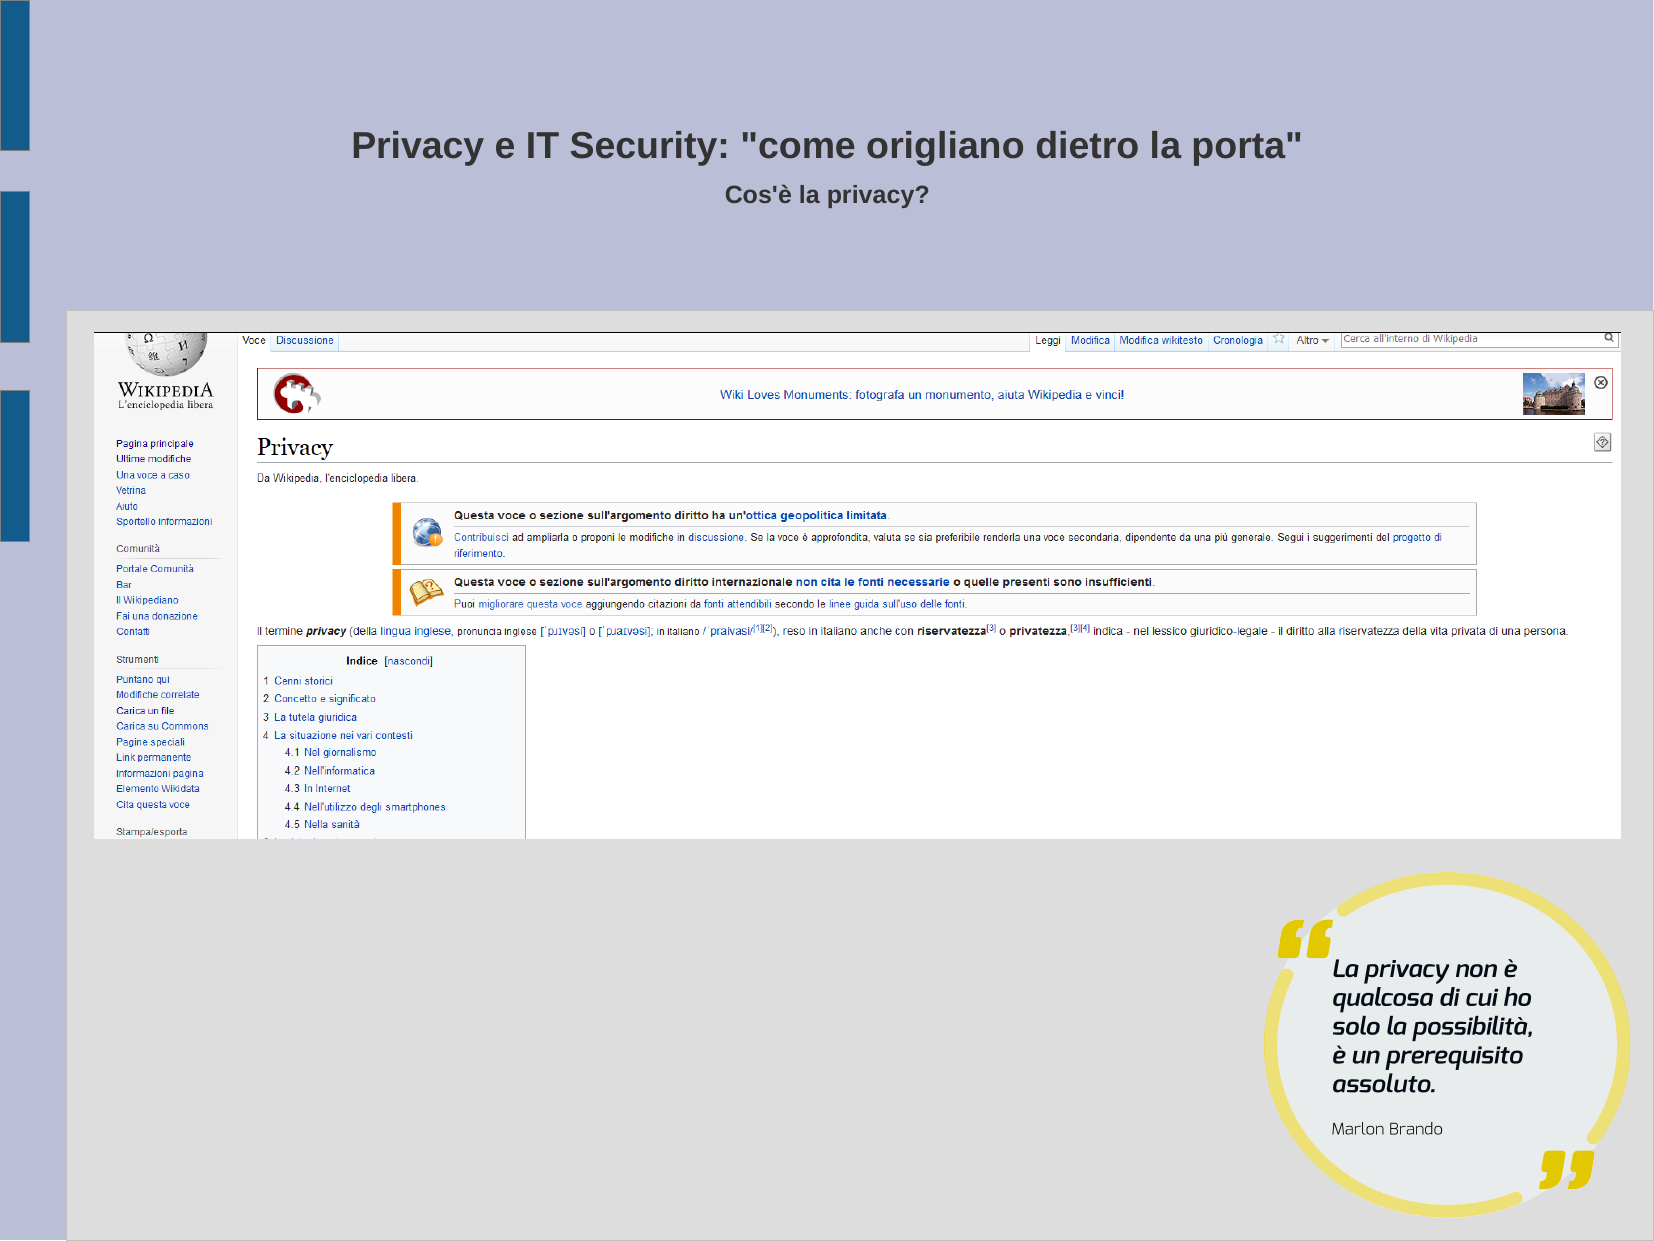

# Cos'è la privacy?
Privacy e IT Security: "come origliano dietro la porta"